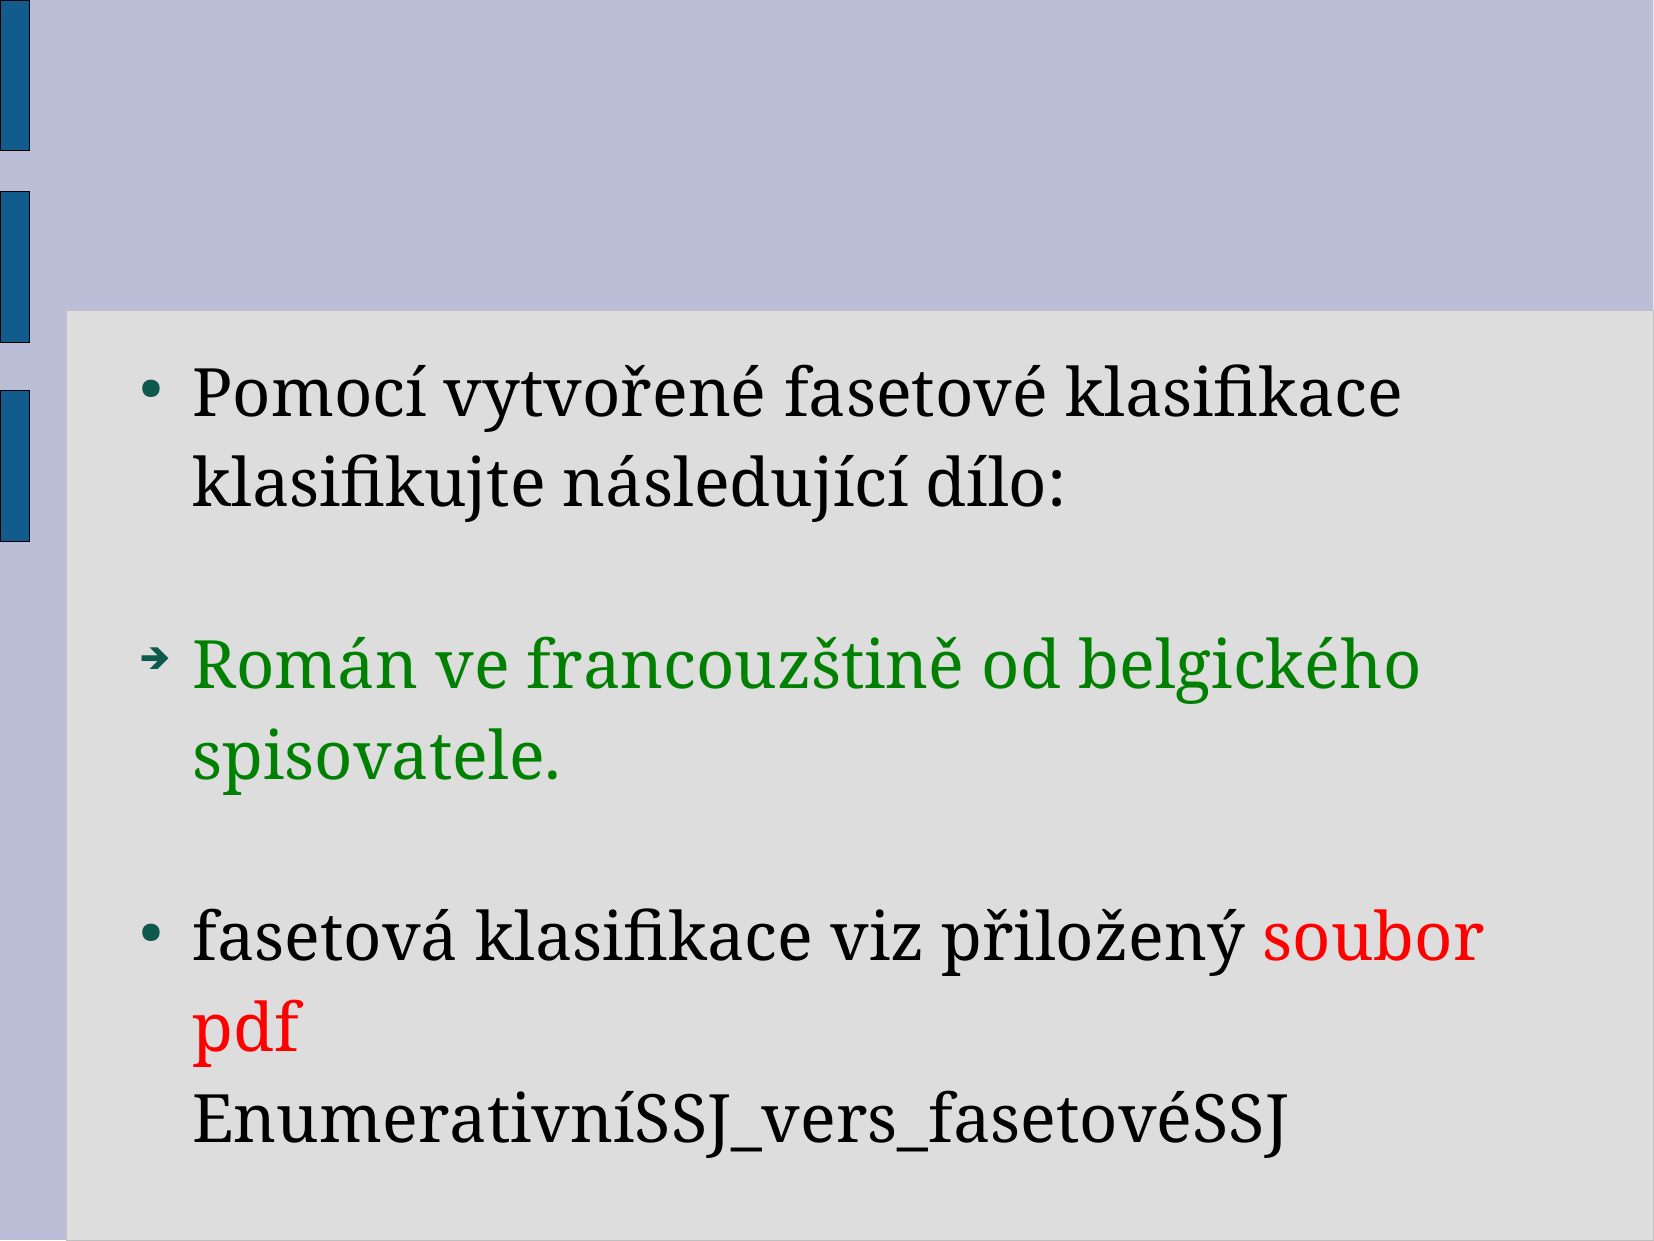

# Pomocí vytvořené fasetové klasifikace klasifikujte následující dílo:
Román ve francouzštině od belgického spisovatele.
fasetová klasifikace viz přiložený soubor pdf
EnumerativníSSJ_vers_fasetovéSSJ